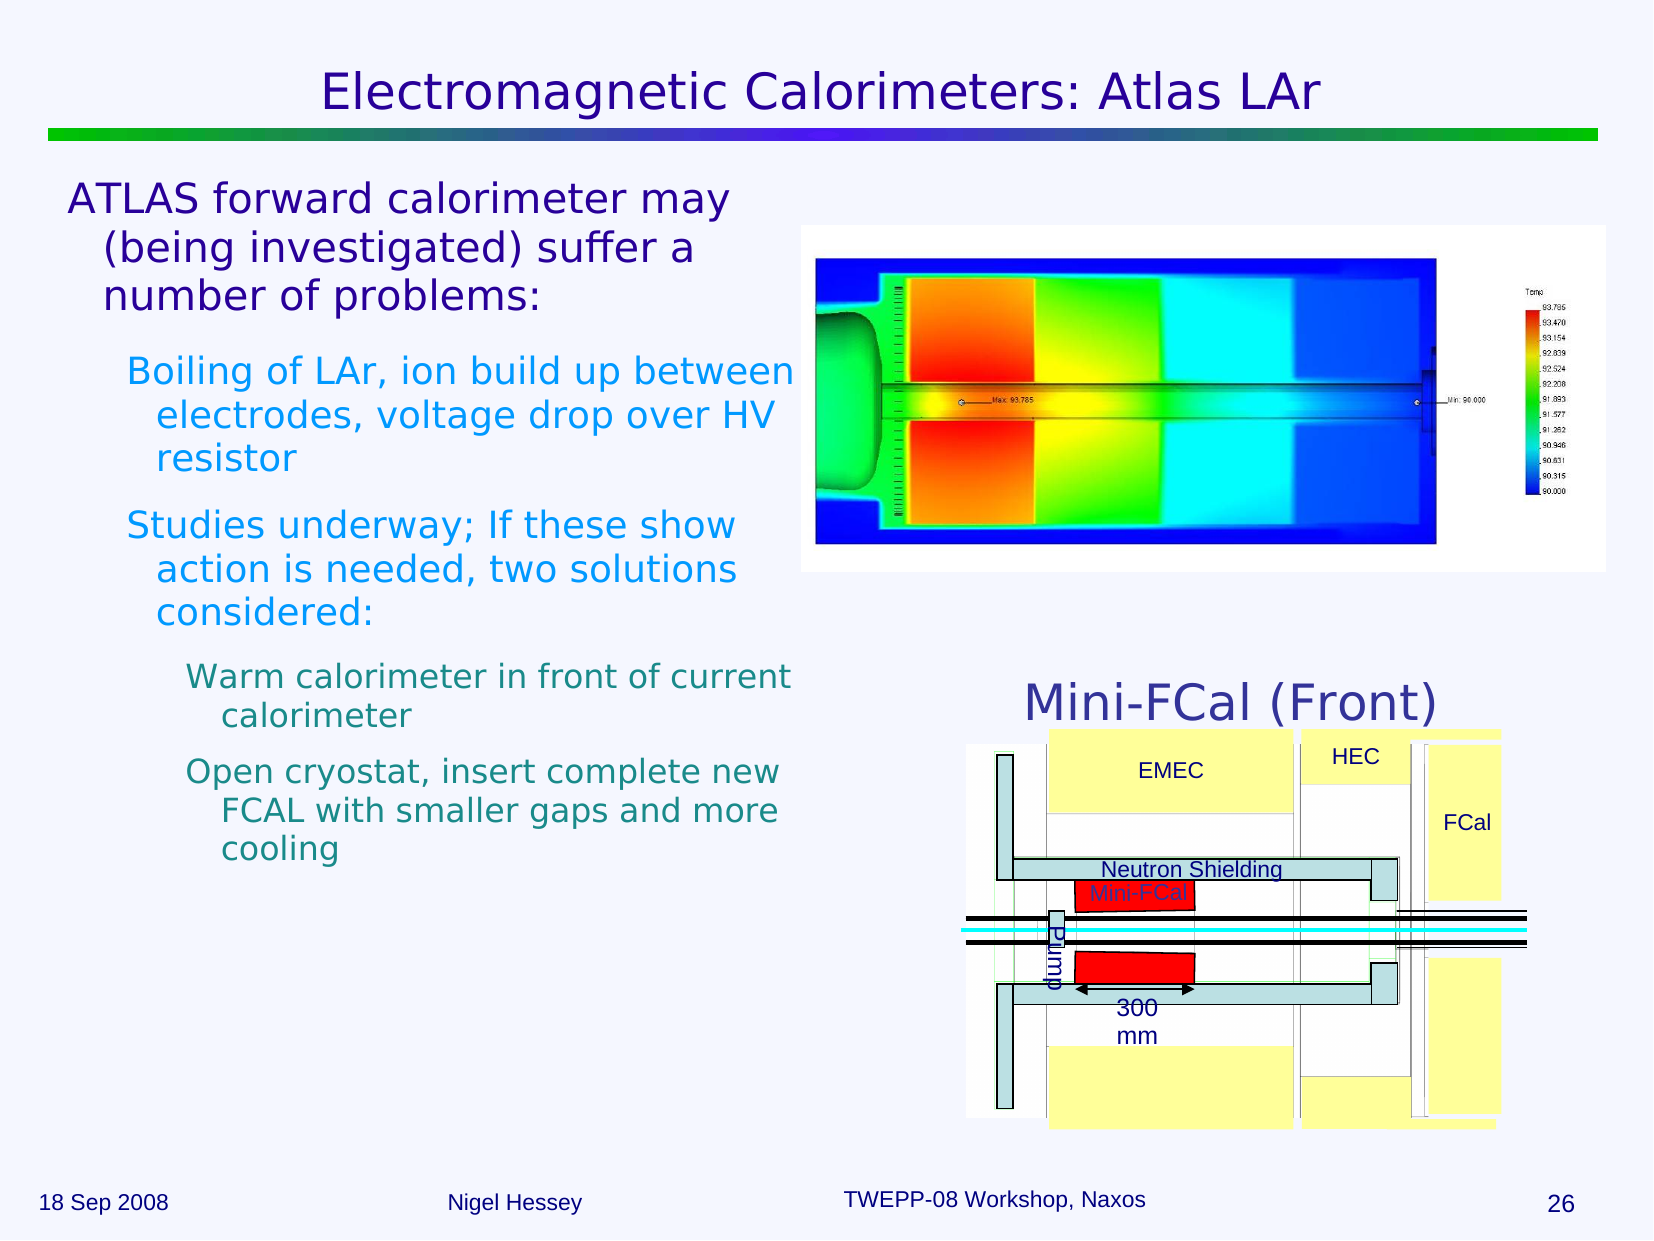

# Electromagnetic Calorimeters: Atlas LAr
ATLAS forward calorimeter may (being investigated) suffer a number of problems:
Boiling of LAr, ion build up between electrodes, voltage drop over HV resistor
Studies underway; If these show action is needed, two solutions considered:
Warm calorimeter in front of current calorimeter
Open cryostat, insert complete new FCAL with smaller gaps and more cooling
Mini-FCal (Front)
EMEC
HEC
FCal
Neutron Shielding
Mini-FCal
Pump
300mm